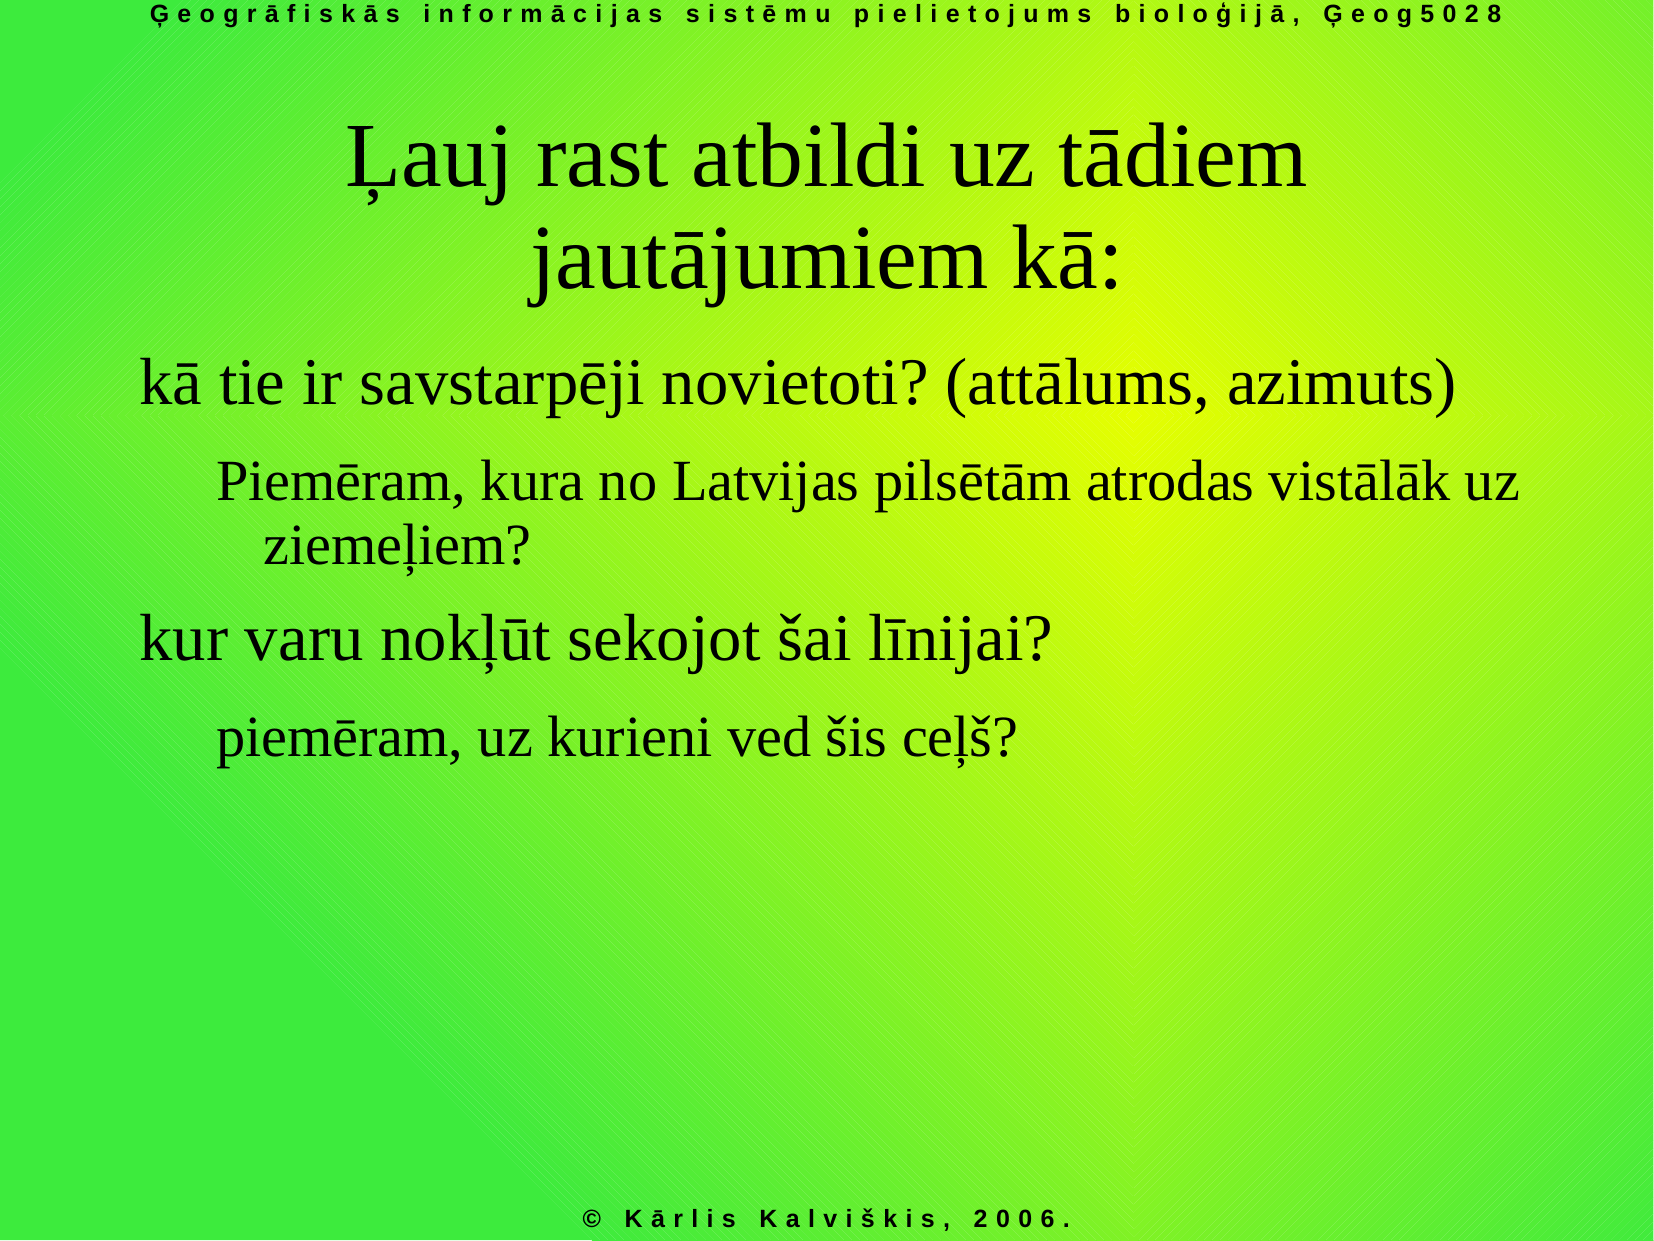

# Ļauj rast atbildi uz tādiem jautājumiem kā:
kā tie ir savstarpēji novietoti? (attālums, azimuts)
Piemēram, kura no Latvijas pilsētām atrodas vistālāk uz ziemeļiem?
kur varu nokļūt sekojot šai līnijai?
piemēram, uz kurieni ved šis ceļš?